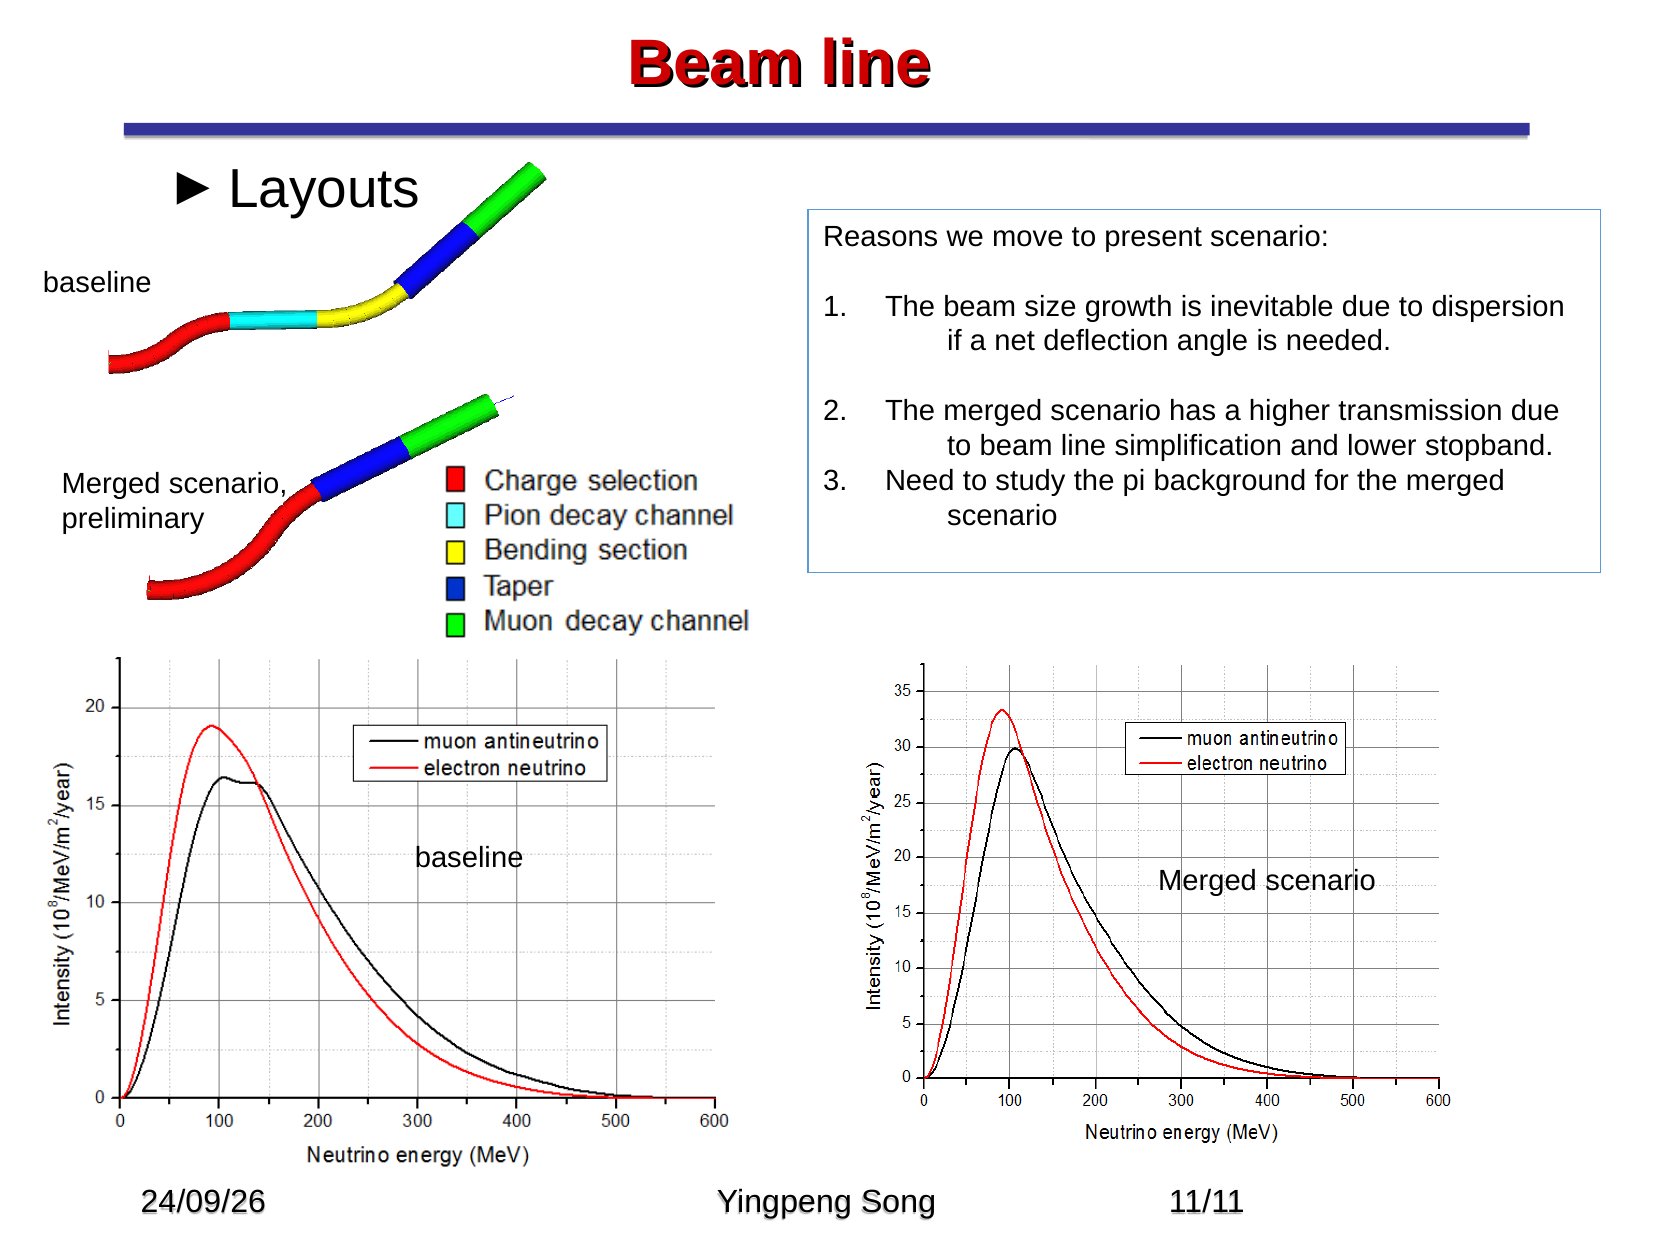

# Beam line
Layouts
Reasons we move to present scenario:
The beam size growth is inevitable due to dispersion if a net deflection angle is needed.
The merged scenario has a higher transmission due to beam line simplification and lower stopband.
Need to study the pi background for the merged scenario
baseline
Merged scenario, preliminary
baseline
Merged scenario